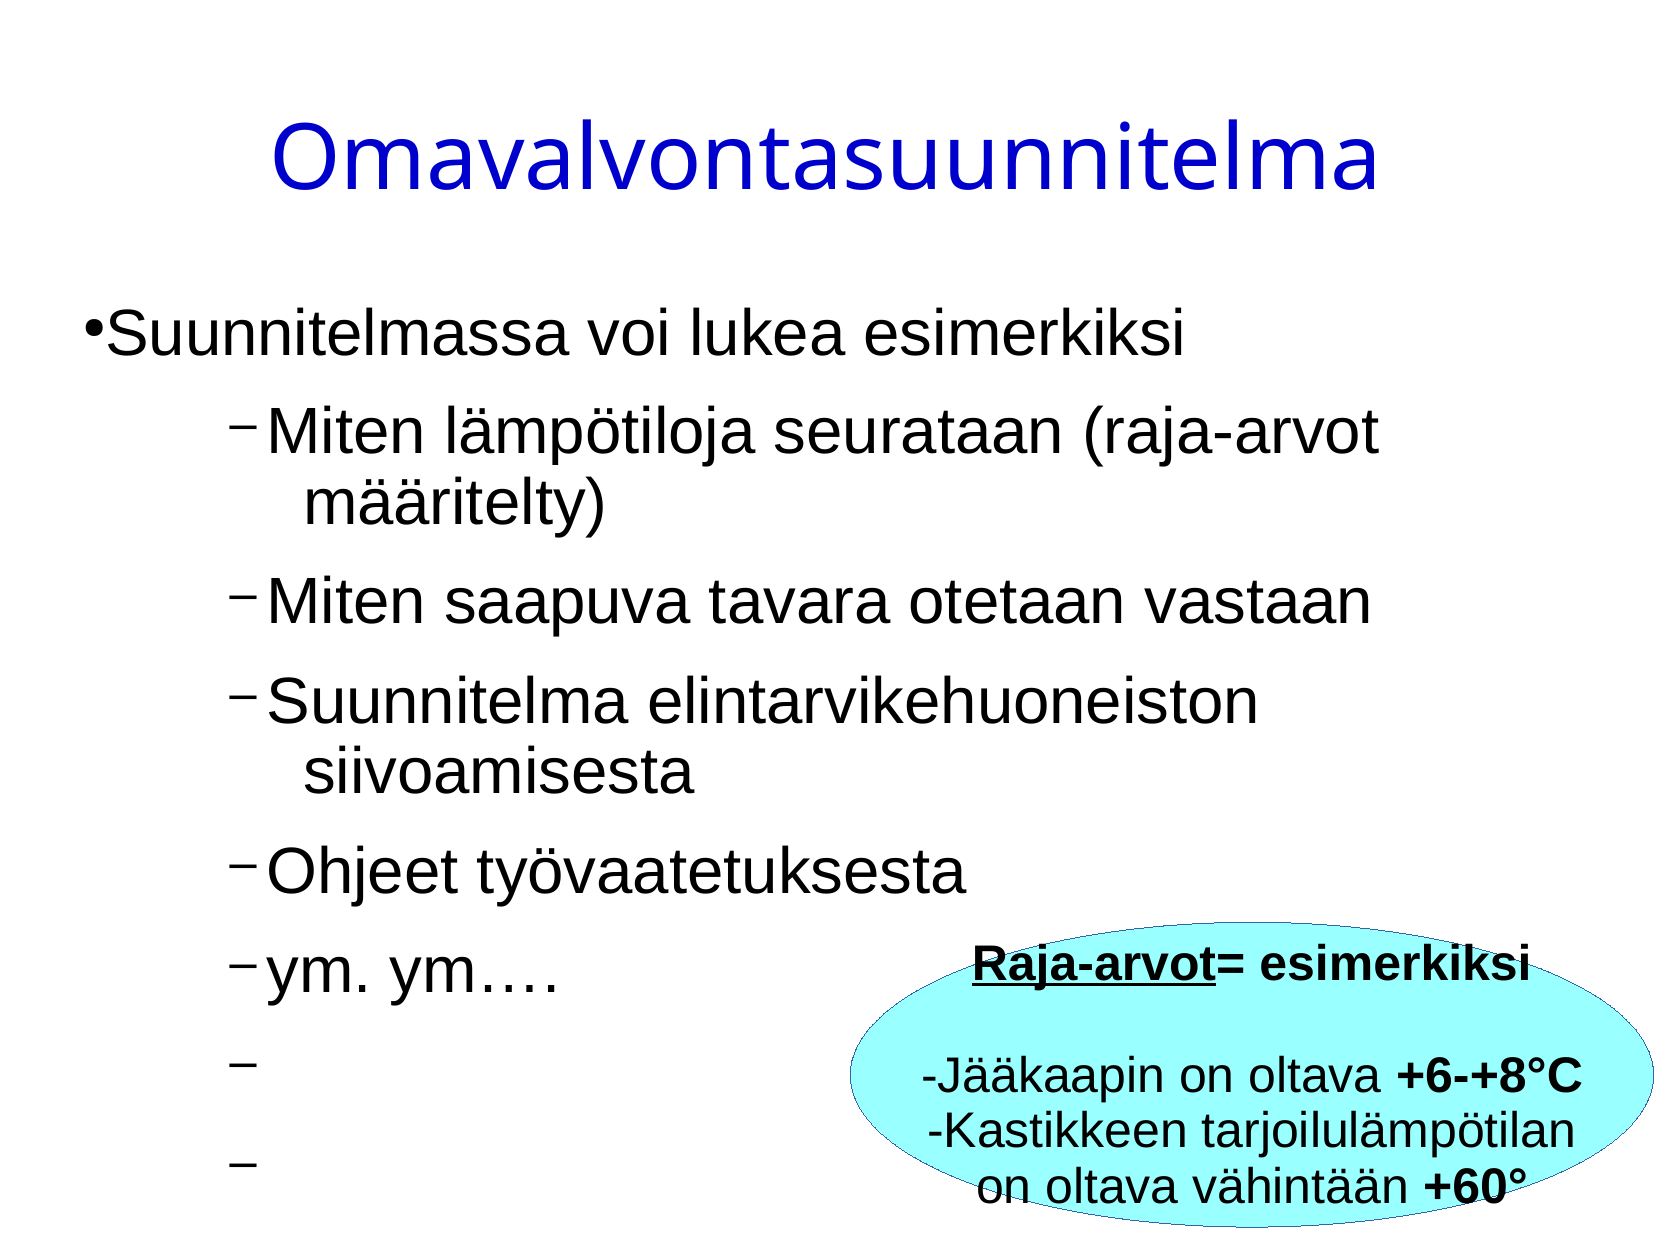

# Omavalvontasuunnitelma
Suunnitelmassa voi lukea esimerkiksi
Miten lämpötiloja seurataan (raja-arvot määritelty)
Miten saapuva tavara otetaan vastaan
Suunnitelma elintarvikehuoneiston siivoamisesta
Ohjeet työvaatetuksesta
ym. ym….
Raja-arvot= esimerkiksi
-Jääkaapin on oltava +6-+8°C
-Kastikkeen tarjoilulämpötilan
on oltava vähintään +60°